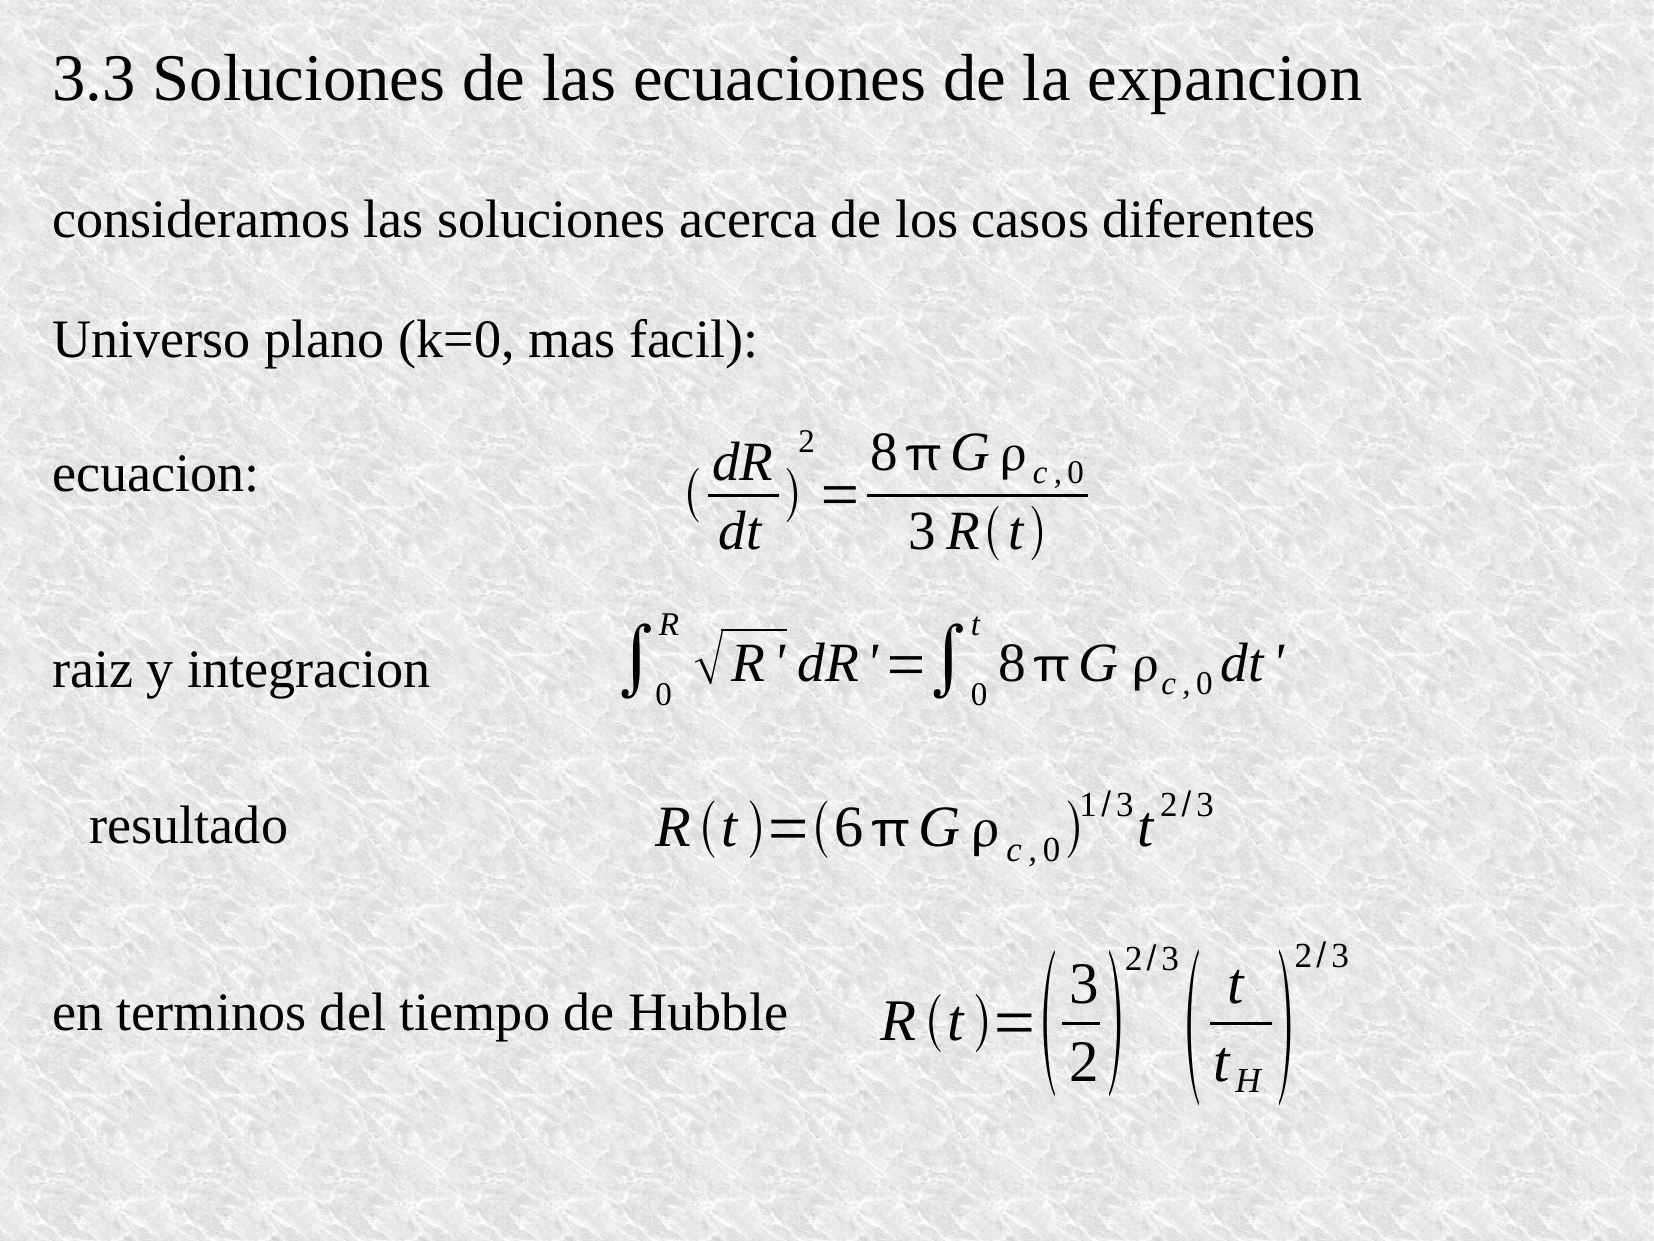

3.3 Soluciones de las ecuaciones de la expancion
consideramos las soluciones acerca de los casos diferentes
Universo plano (k=0, mas facil):
ecuacion:
raiz y integracion
resultado
en terminos del tiempo de Hubble